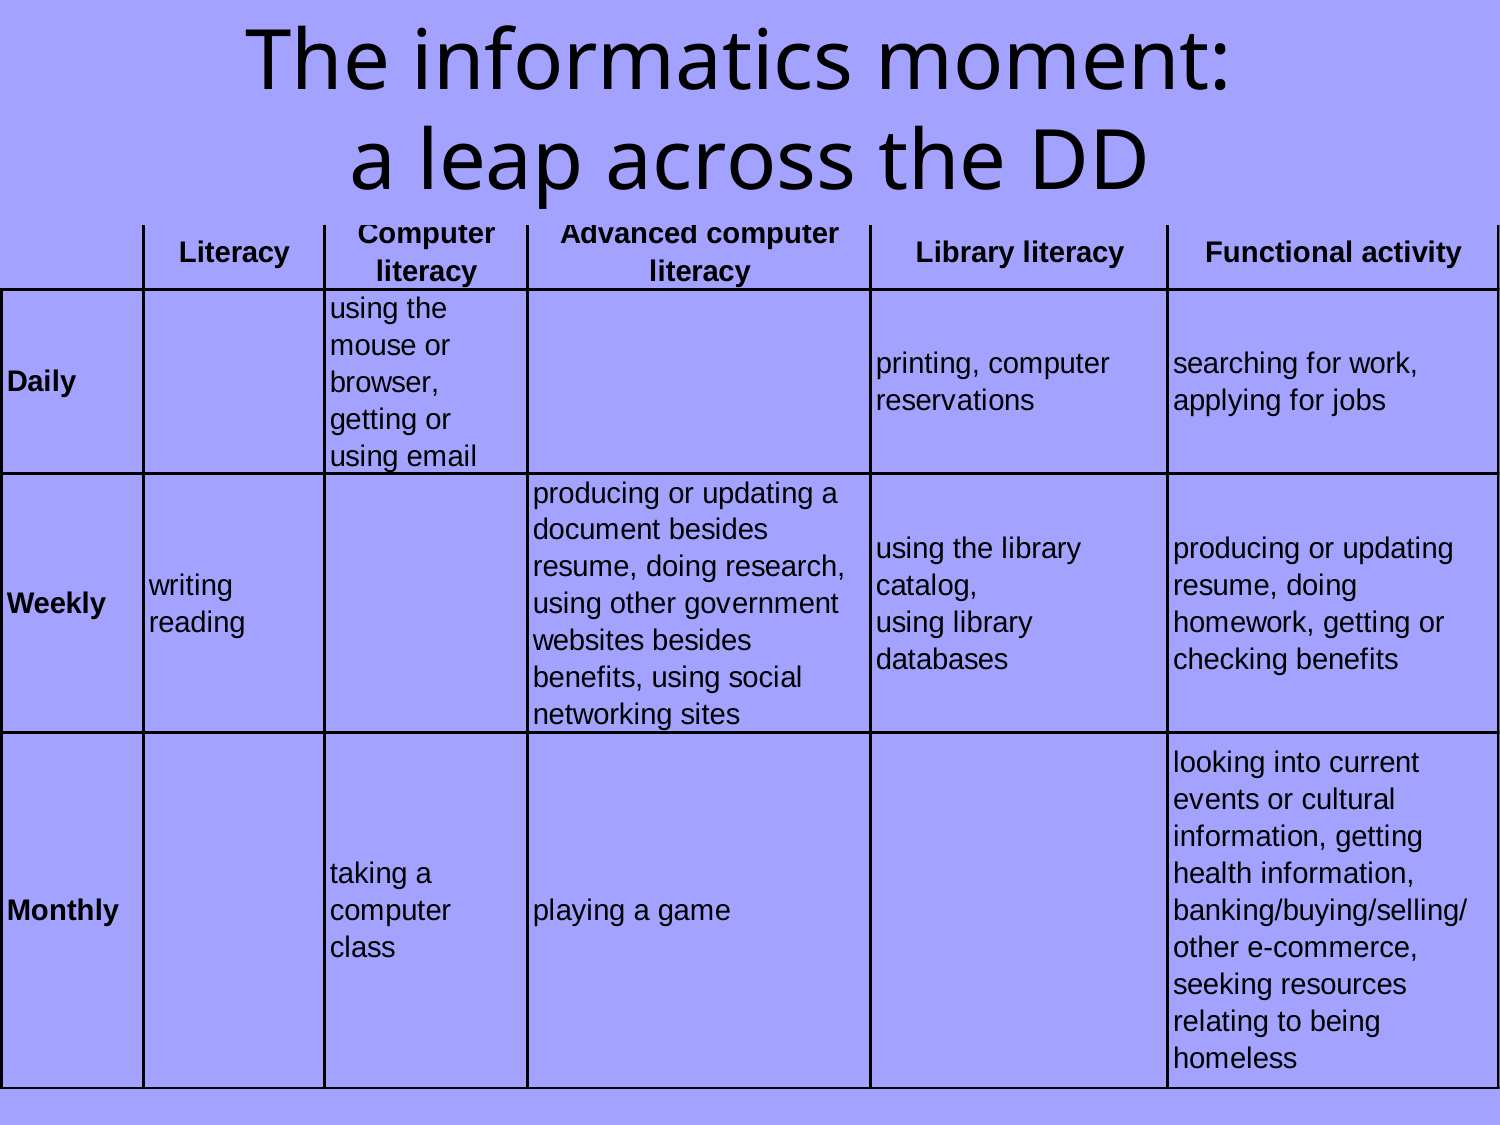

The informatics moment:
a leap across the DD